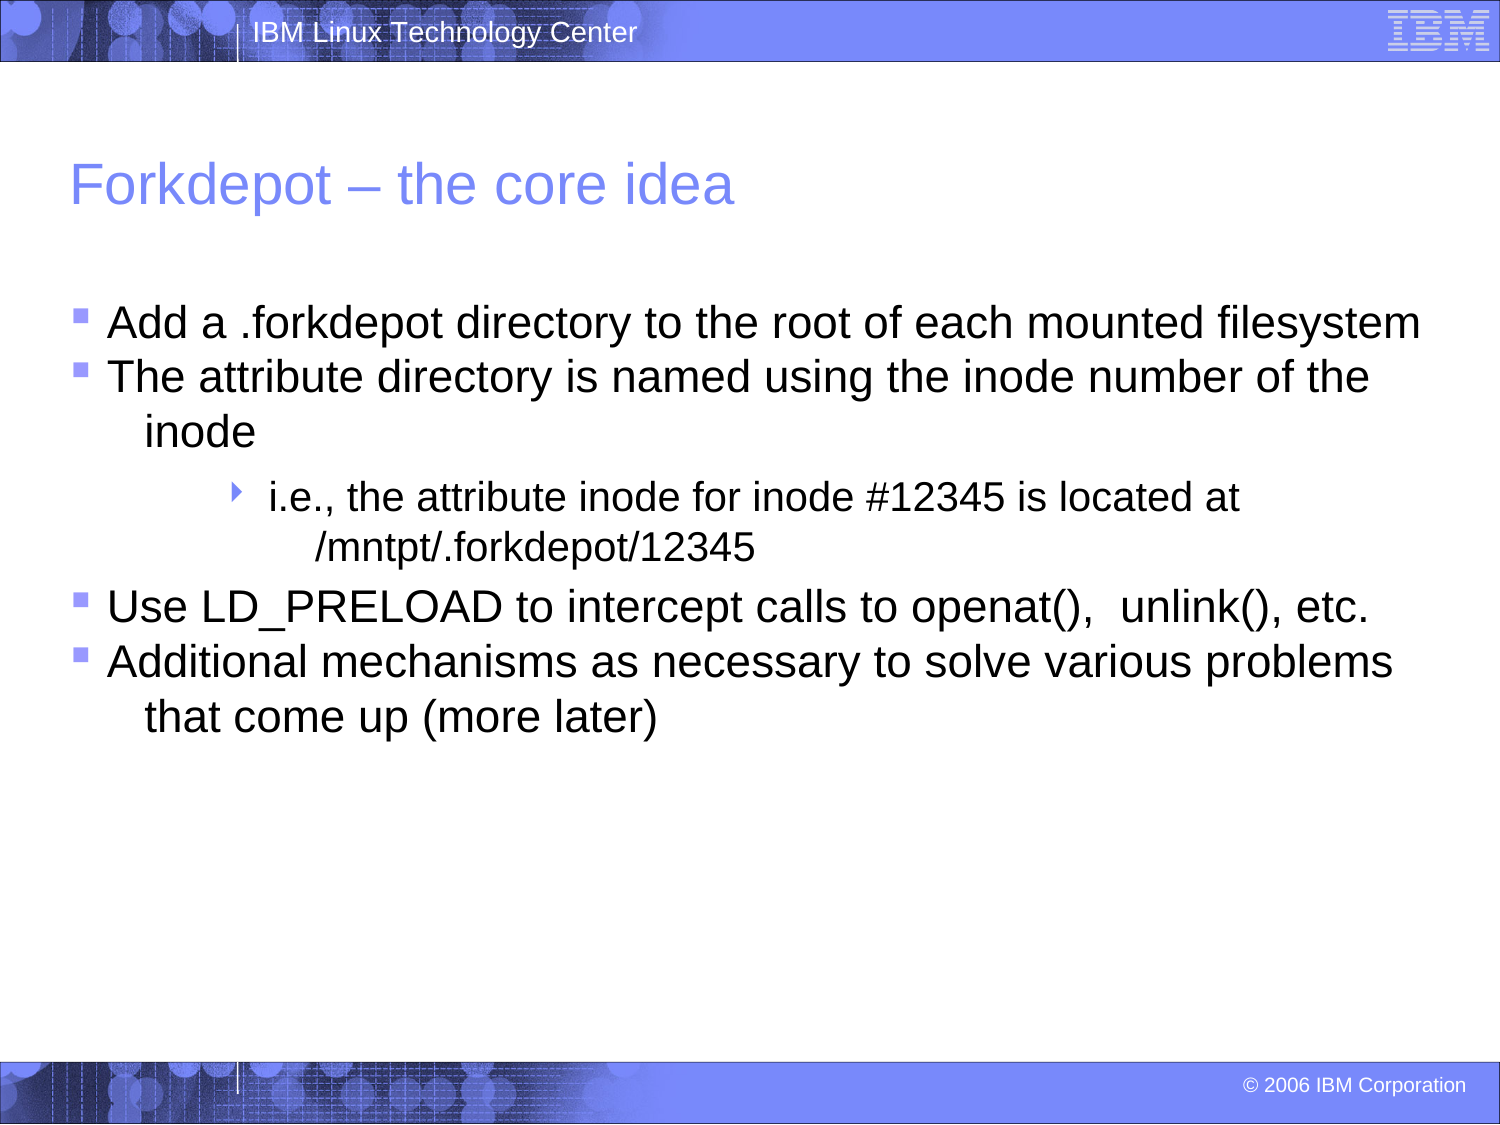

# Forkdepot – the core idea
Add a .forkdepot directory to the root of each mounted filesystem
The attribute directory is named using the inode number of the inode
i.e., the attribute inode for inode #12345 is located at /mntpt/.forkdepot/12345
Use LD_PRELOAD to intercept calls to openat(), unlink(), etc.
Additional mechanisms as necessary to solve various problems that come up (more later)